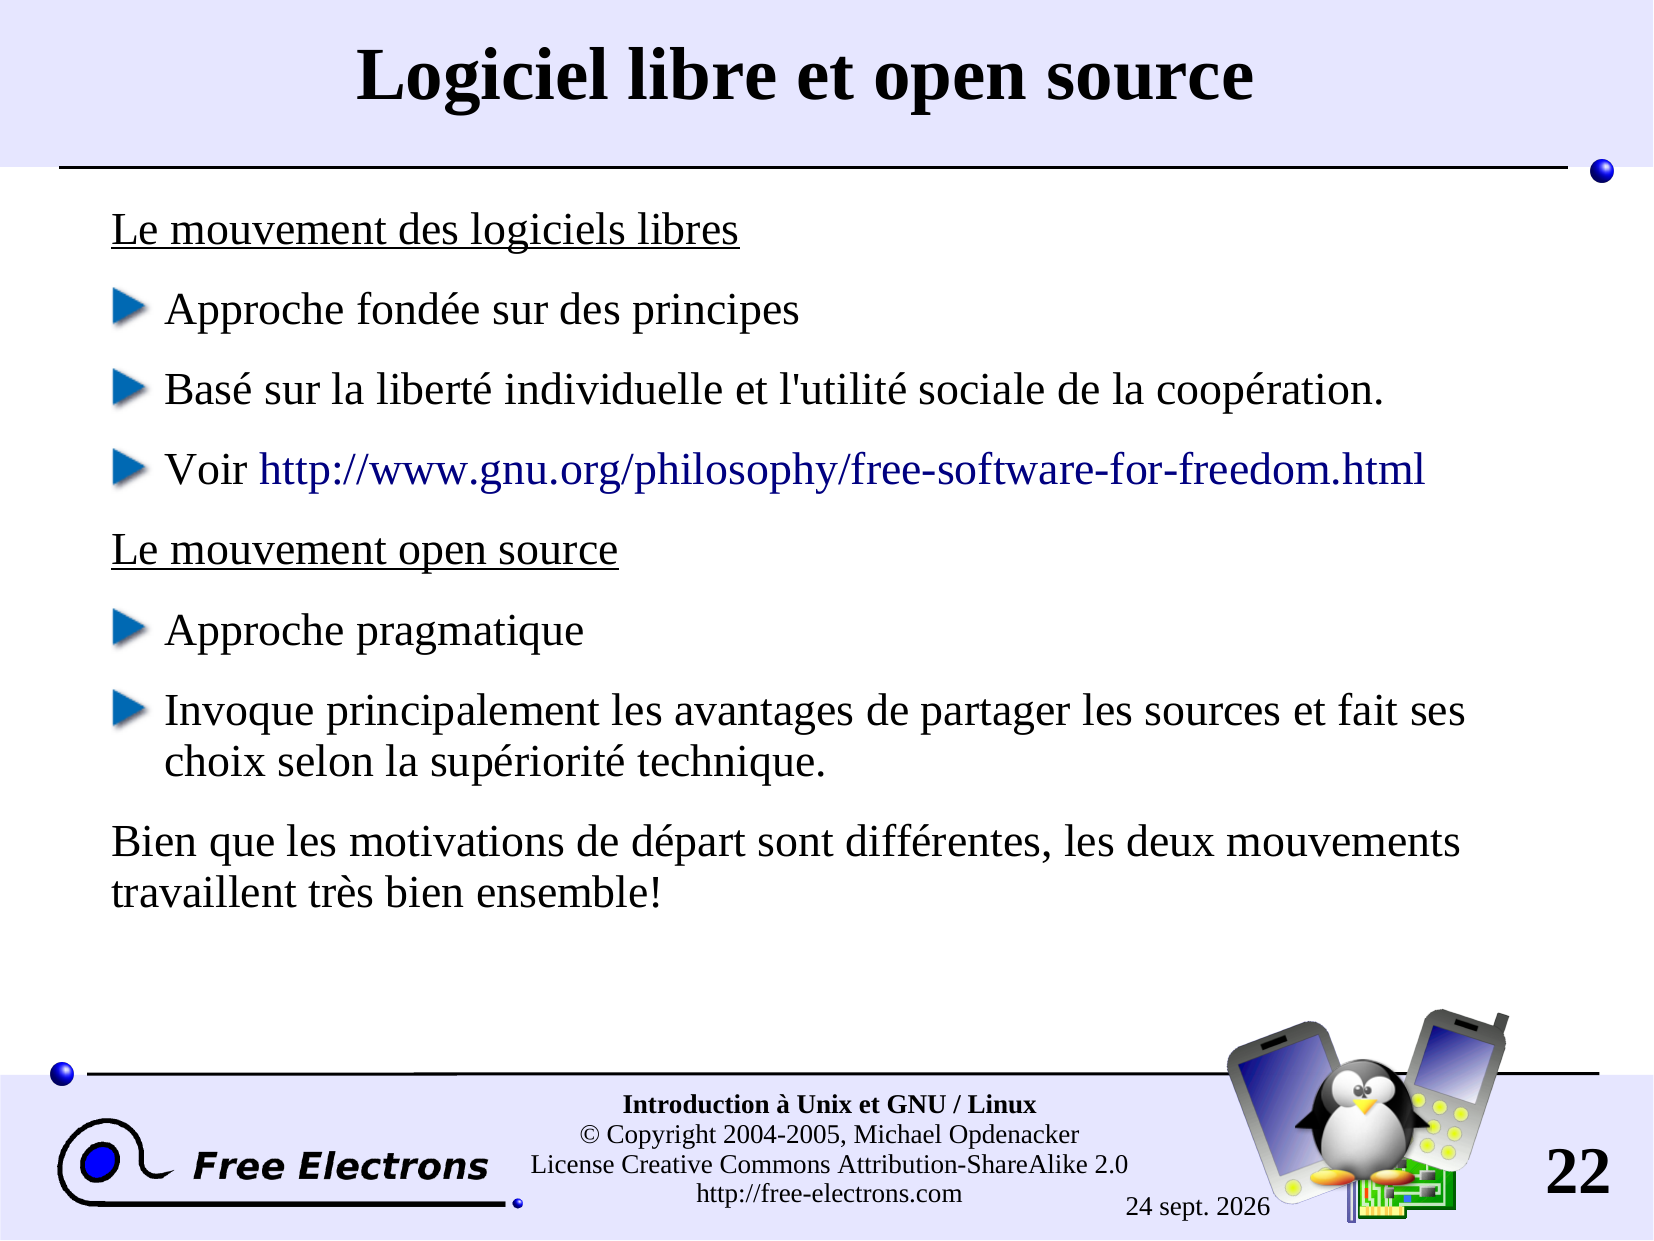

# Logiciel libre et open source
Le mouvement des logiciels libres
Approche fondée sur des principes
Basé sur la liberté individuelle et l'utilité sociale de la coopération.
Voir http://www.gnu.org/philosophy/free-software-for-freedom.html
Le mouvement open source
Approche pragmatique
Invoque principalement les avantages de partager les sources et fait ses choix selon la supériorité technique.
Bien que les motivations de départ sont différentes, les deux mouvements travaillent très bien ensemble!